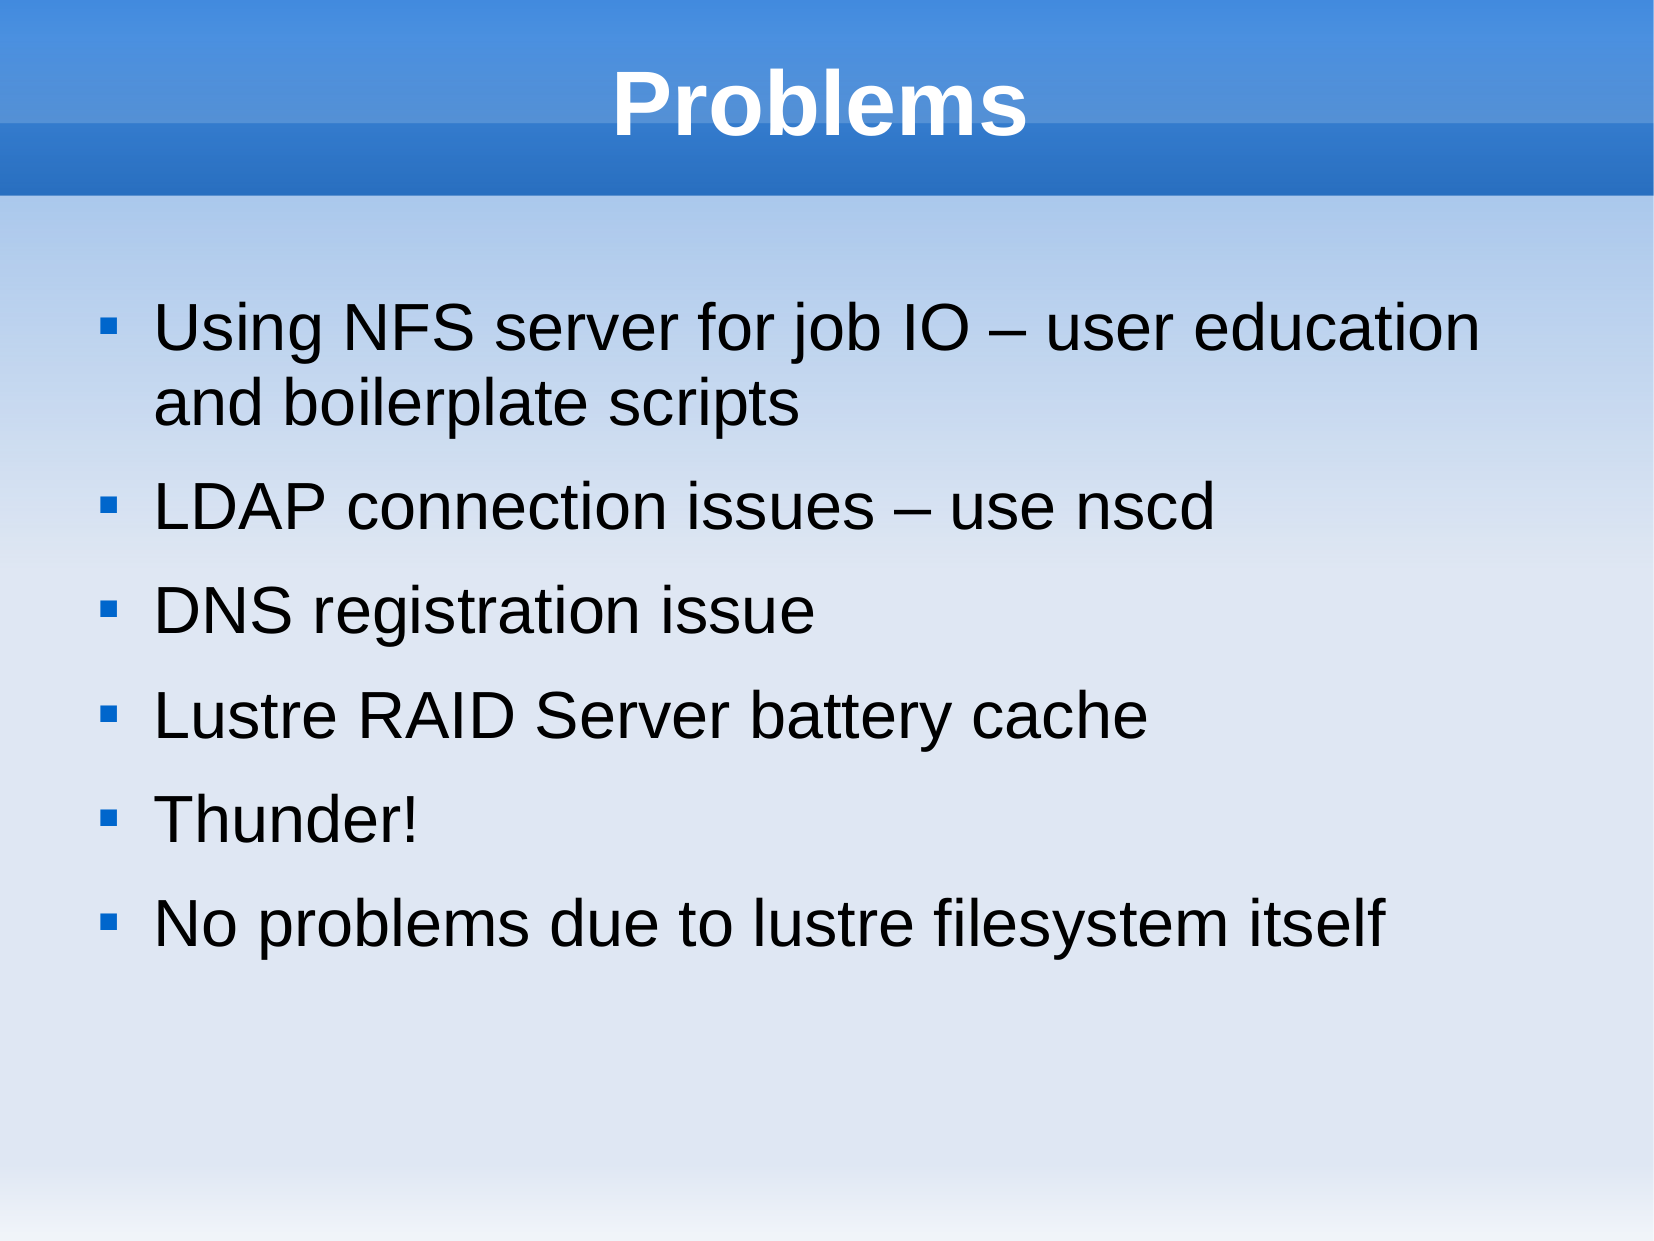

# Problems
Using NFS server for job IO – user education and boilerplate scripts
LDAP connection issues – use nscd
DNS registration issue
Lustre RAID Server battery cache
Thunder!
No problems due to lustre filesystem itself